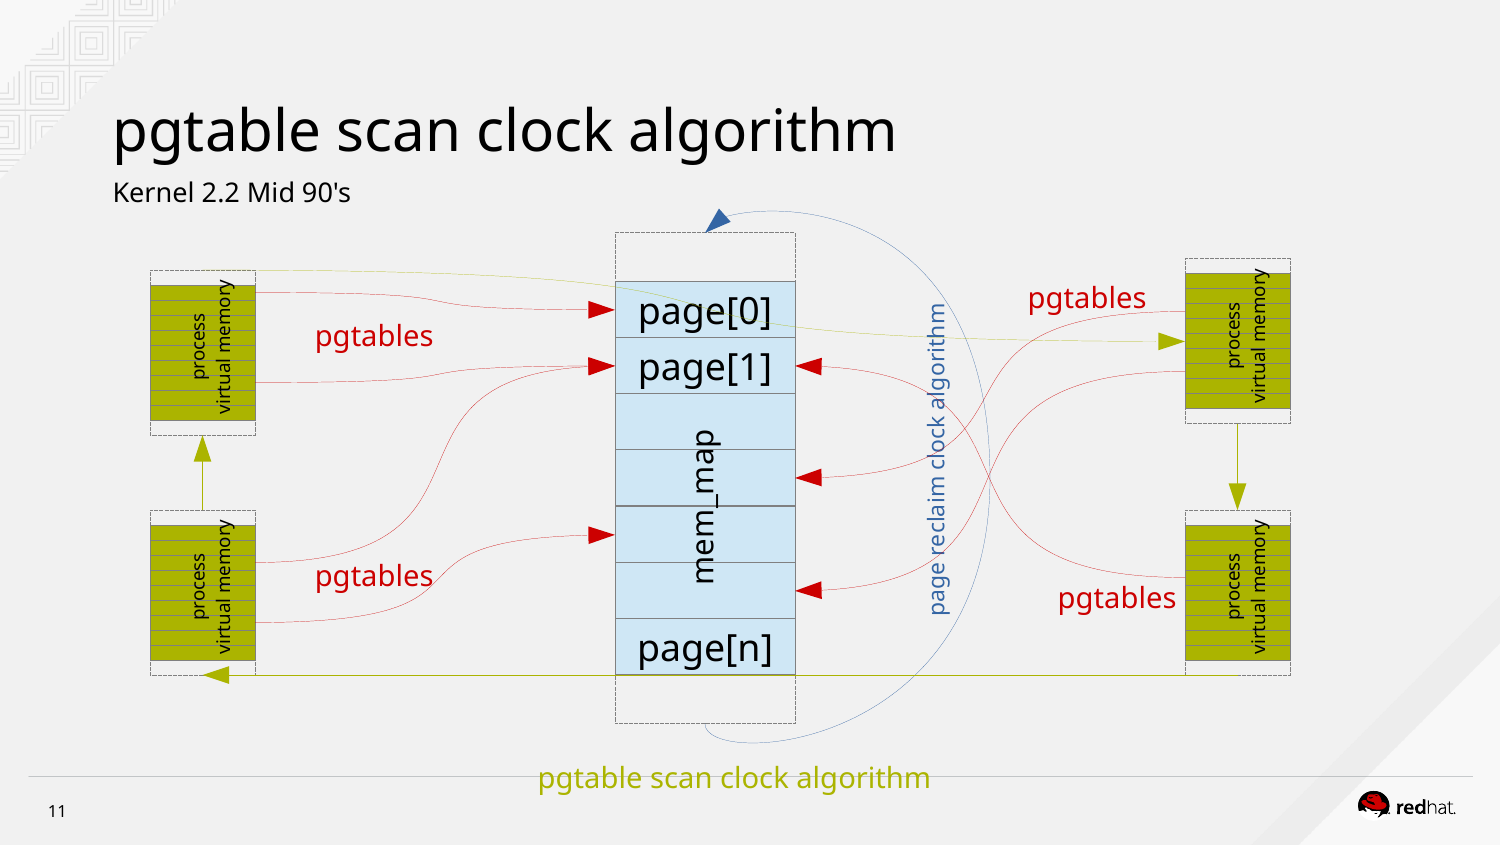

# pgtable scan clock algorithm
Kernel 2.2 Mid 90's
pgtables
page[0]
process
virtual memory
pgtables
process
virtual memory
page[1]
page reclaim clock algorithm
mem_map
pgtables
process
virtual memory
process
virtual memory
pgtables
page[n]
pgtable scan clock algorithm
11